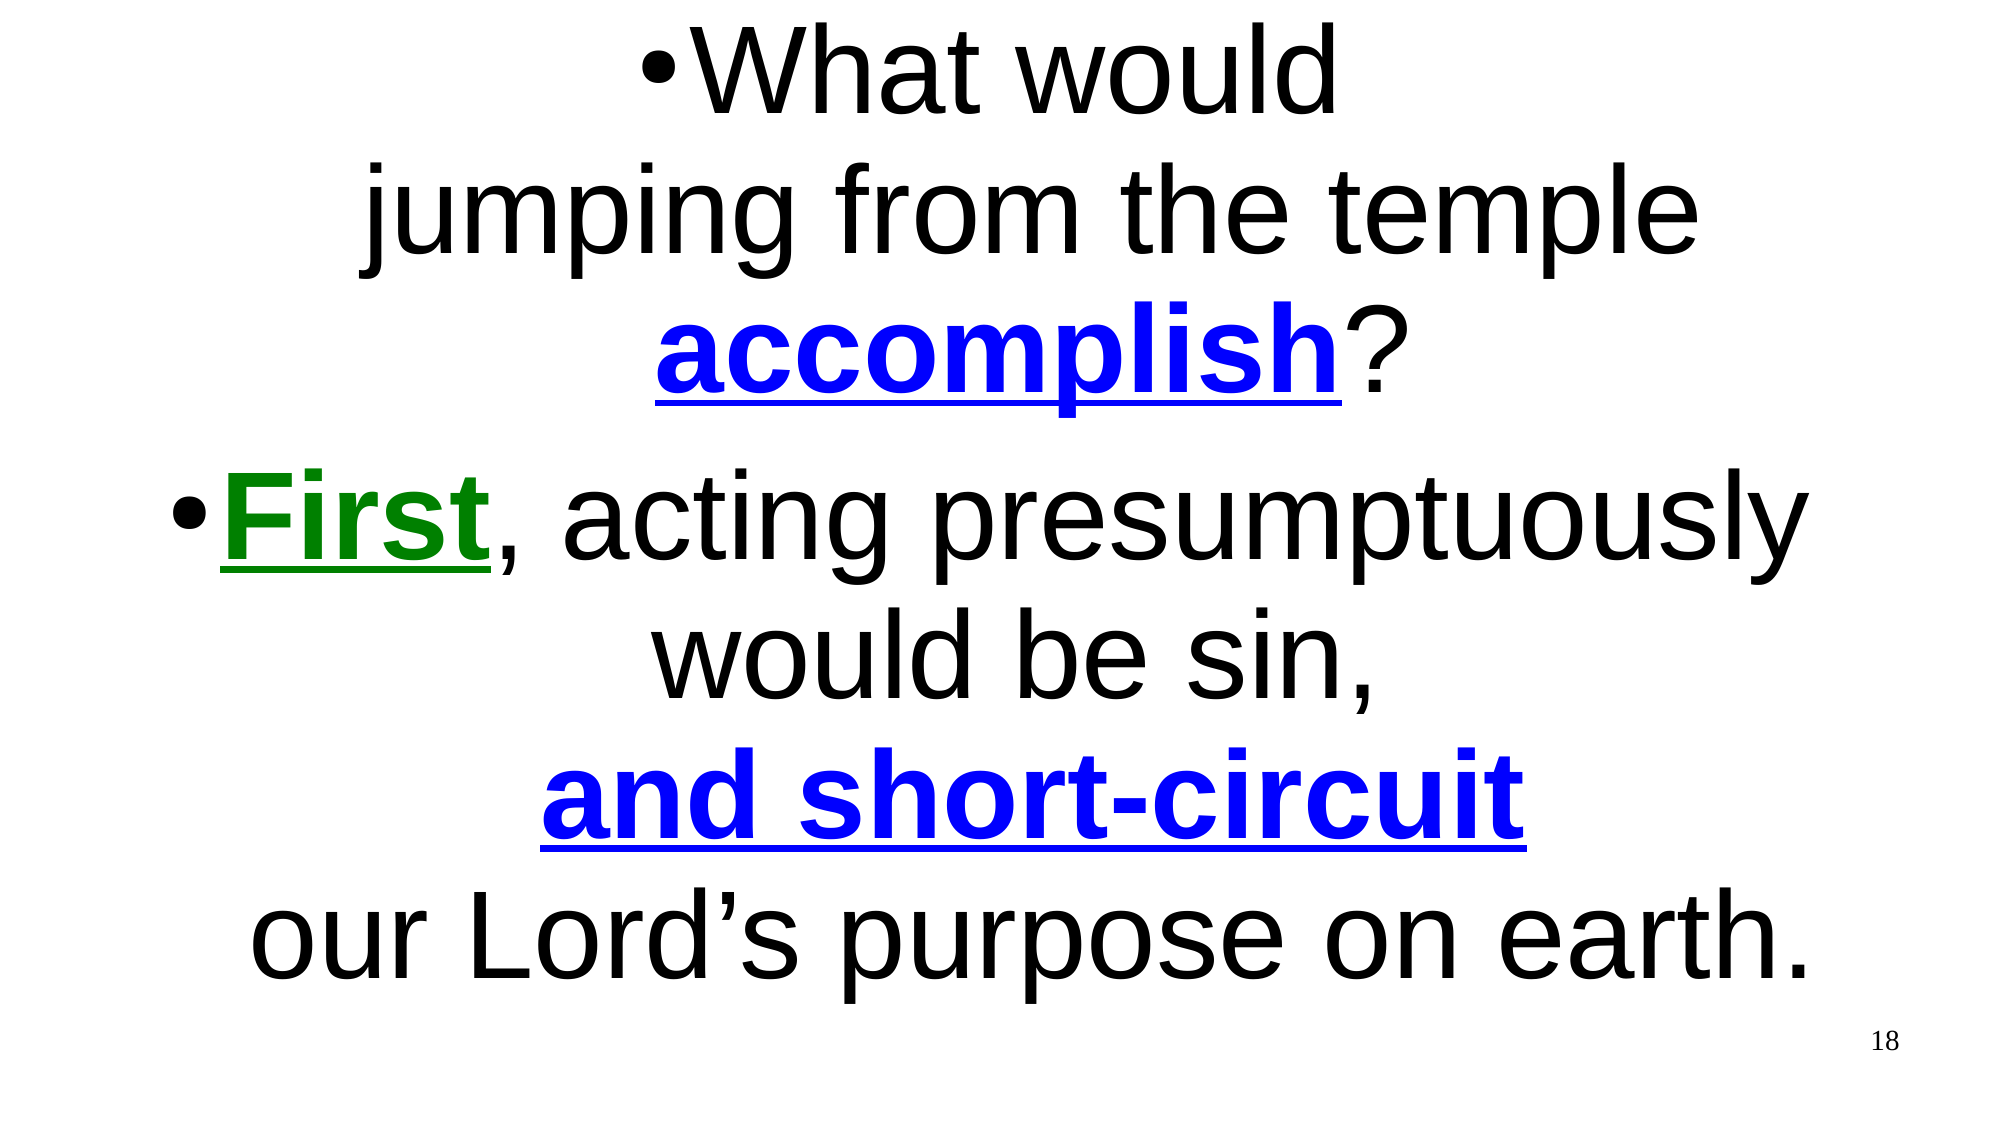

# What would jumping from the temple accomplish?
First, acting presumptuously
would be sin,
and short-circuit
our Lord’s purpose on earth.
18